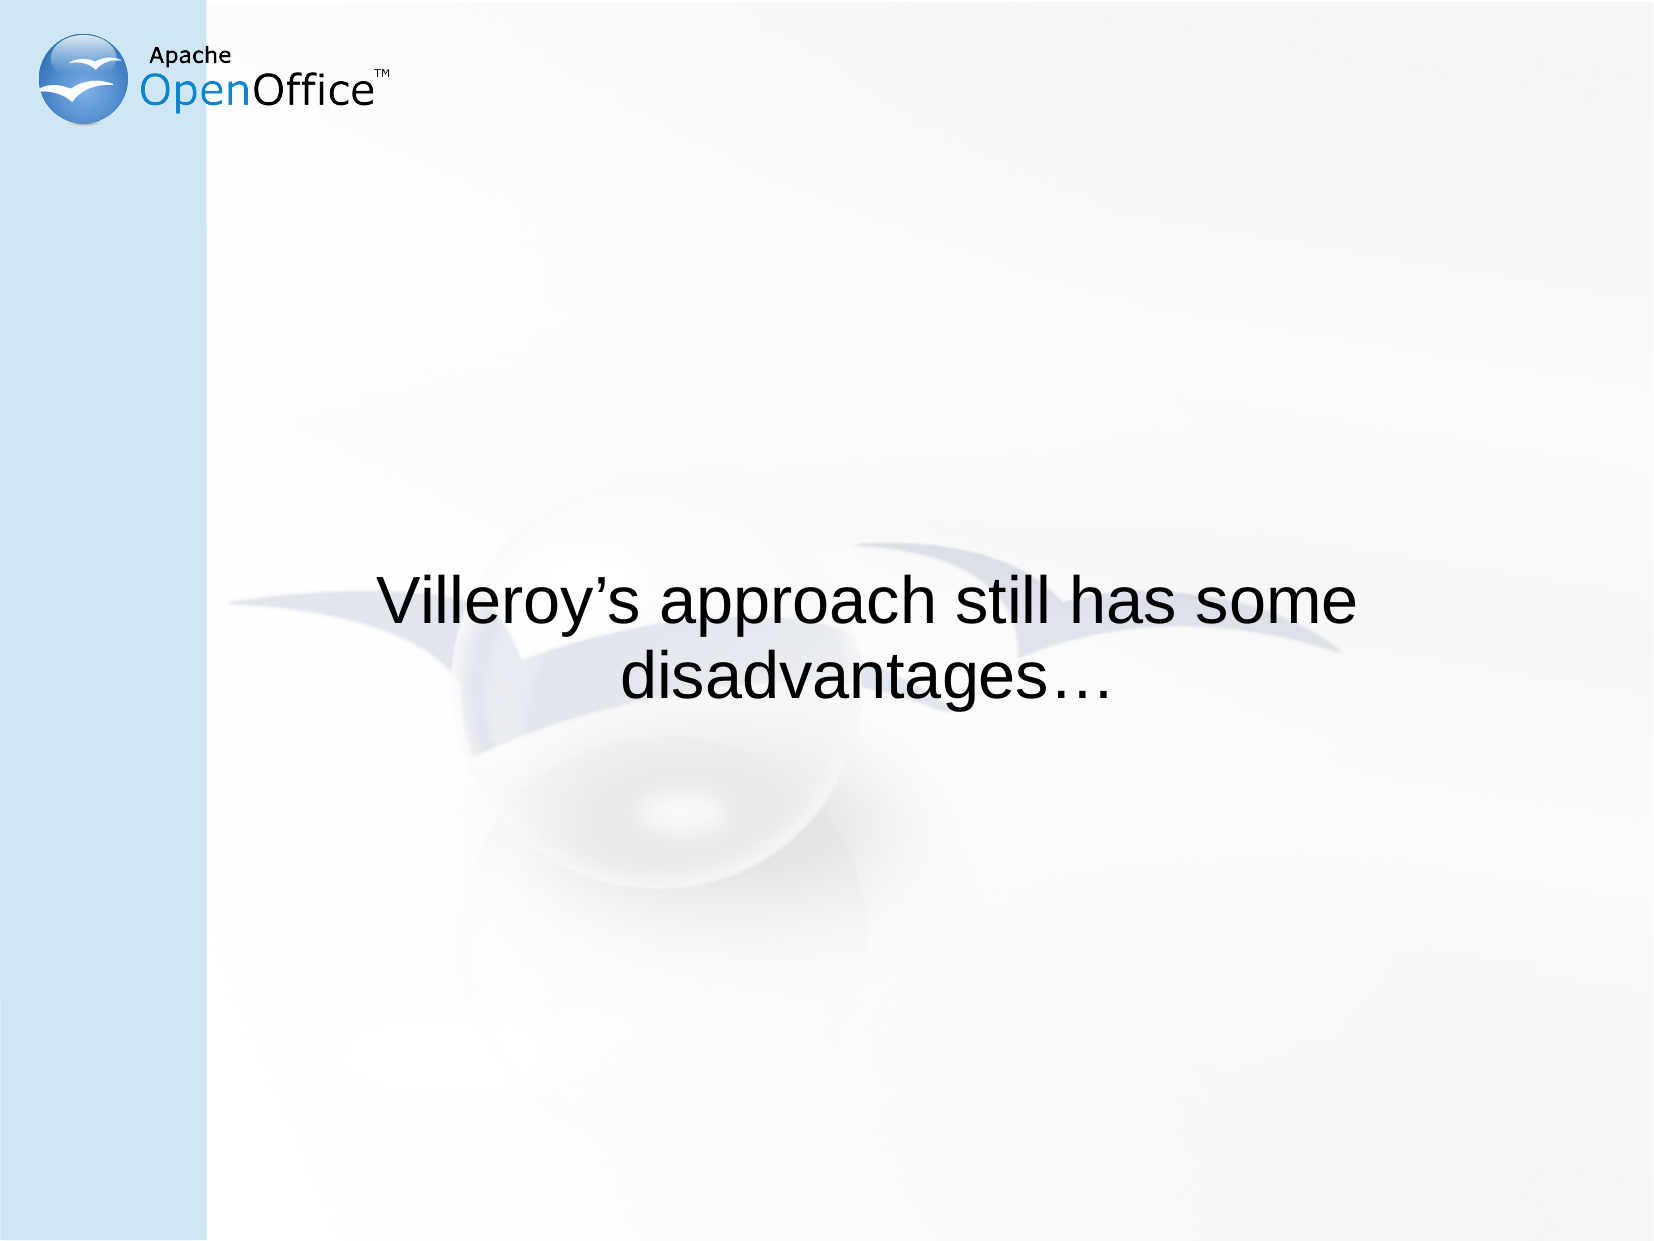

# Villeroy’s approach still has some disadvantages…